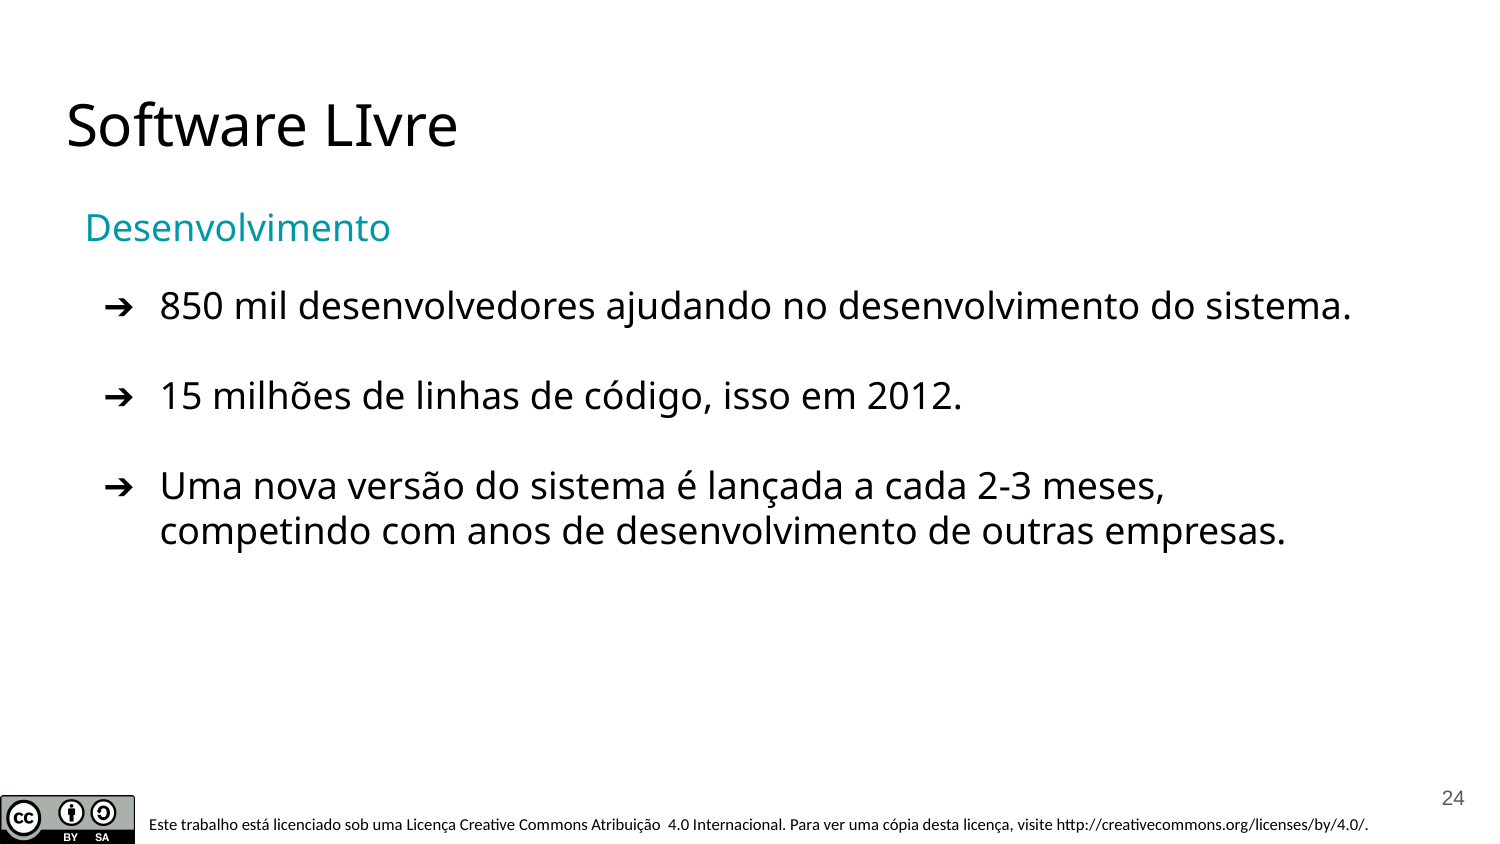

# Software LIvre
Desenvolvimento
850 mil desenvolvedores ajudando no desenvolvimento do sistema.
15 milhões de linhas de código, isso em 2012.
Uma nova versão do sistema é lançada a cada 2-3 meses, competindo com anos de desenvolvimento de outras empresas.
Este trabalho está licenciado sob uma Licença Creative Commons Atribuição 4.0 Internacional. Para ver uma cópia desta licença, visite http://creativecommons.org/licenses/by/4.0/.